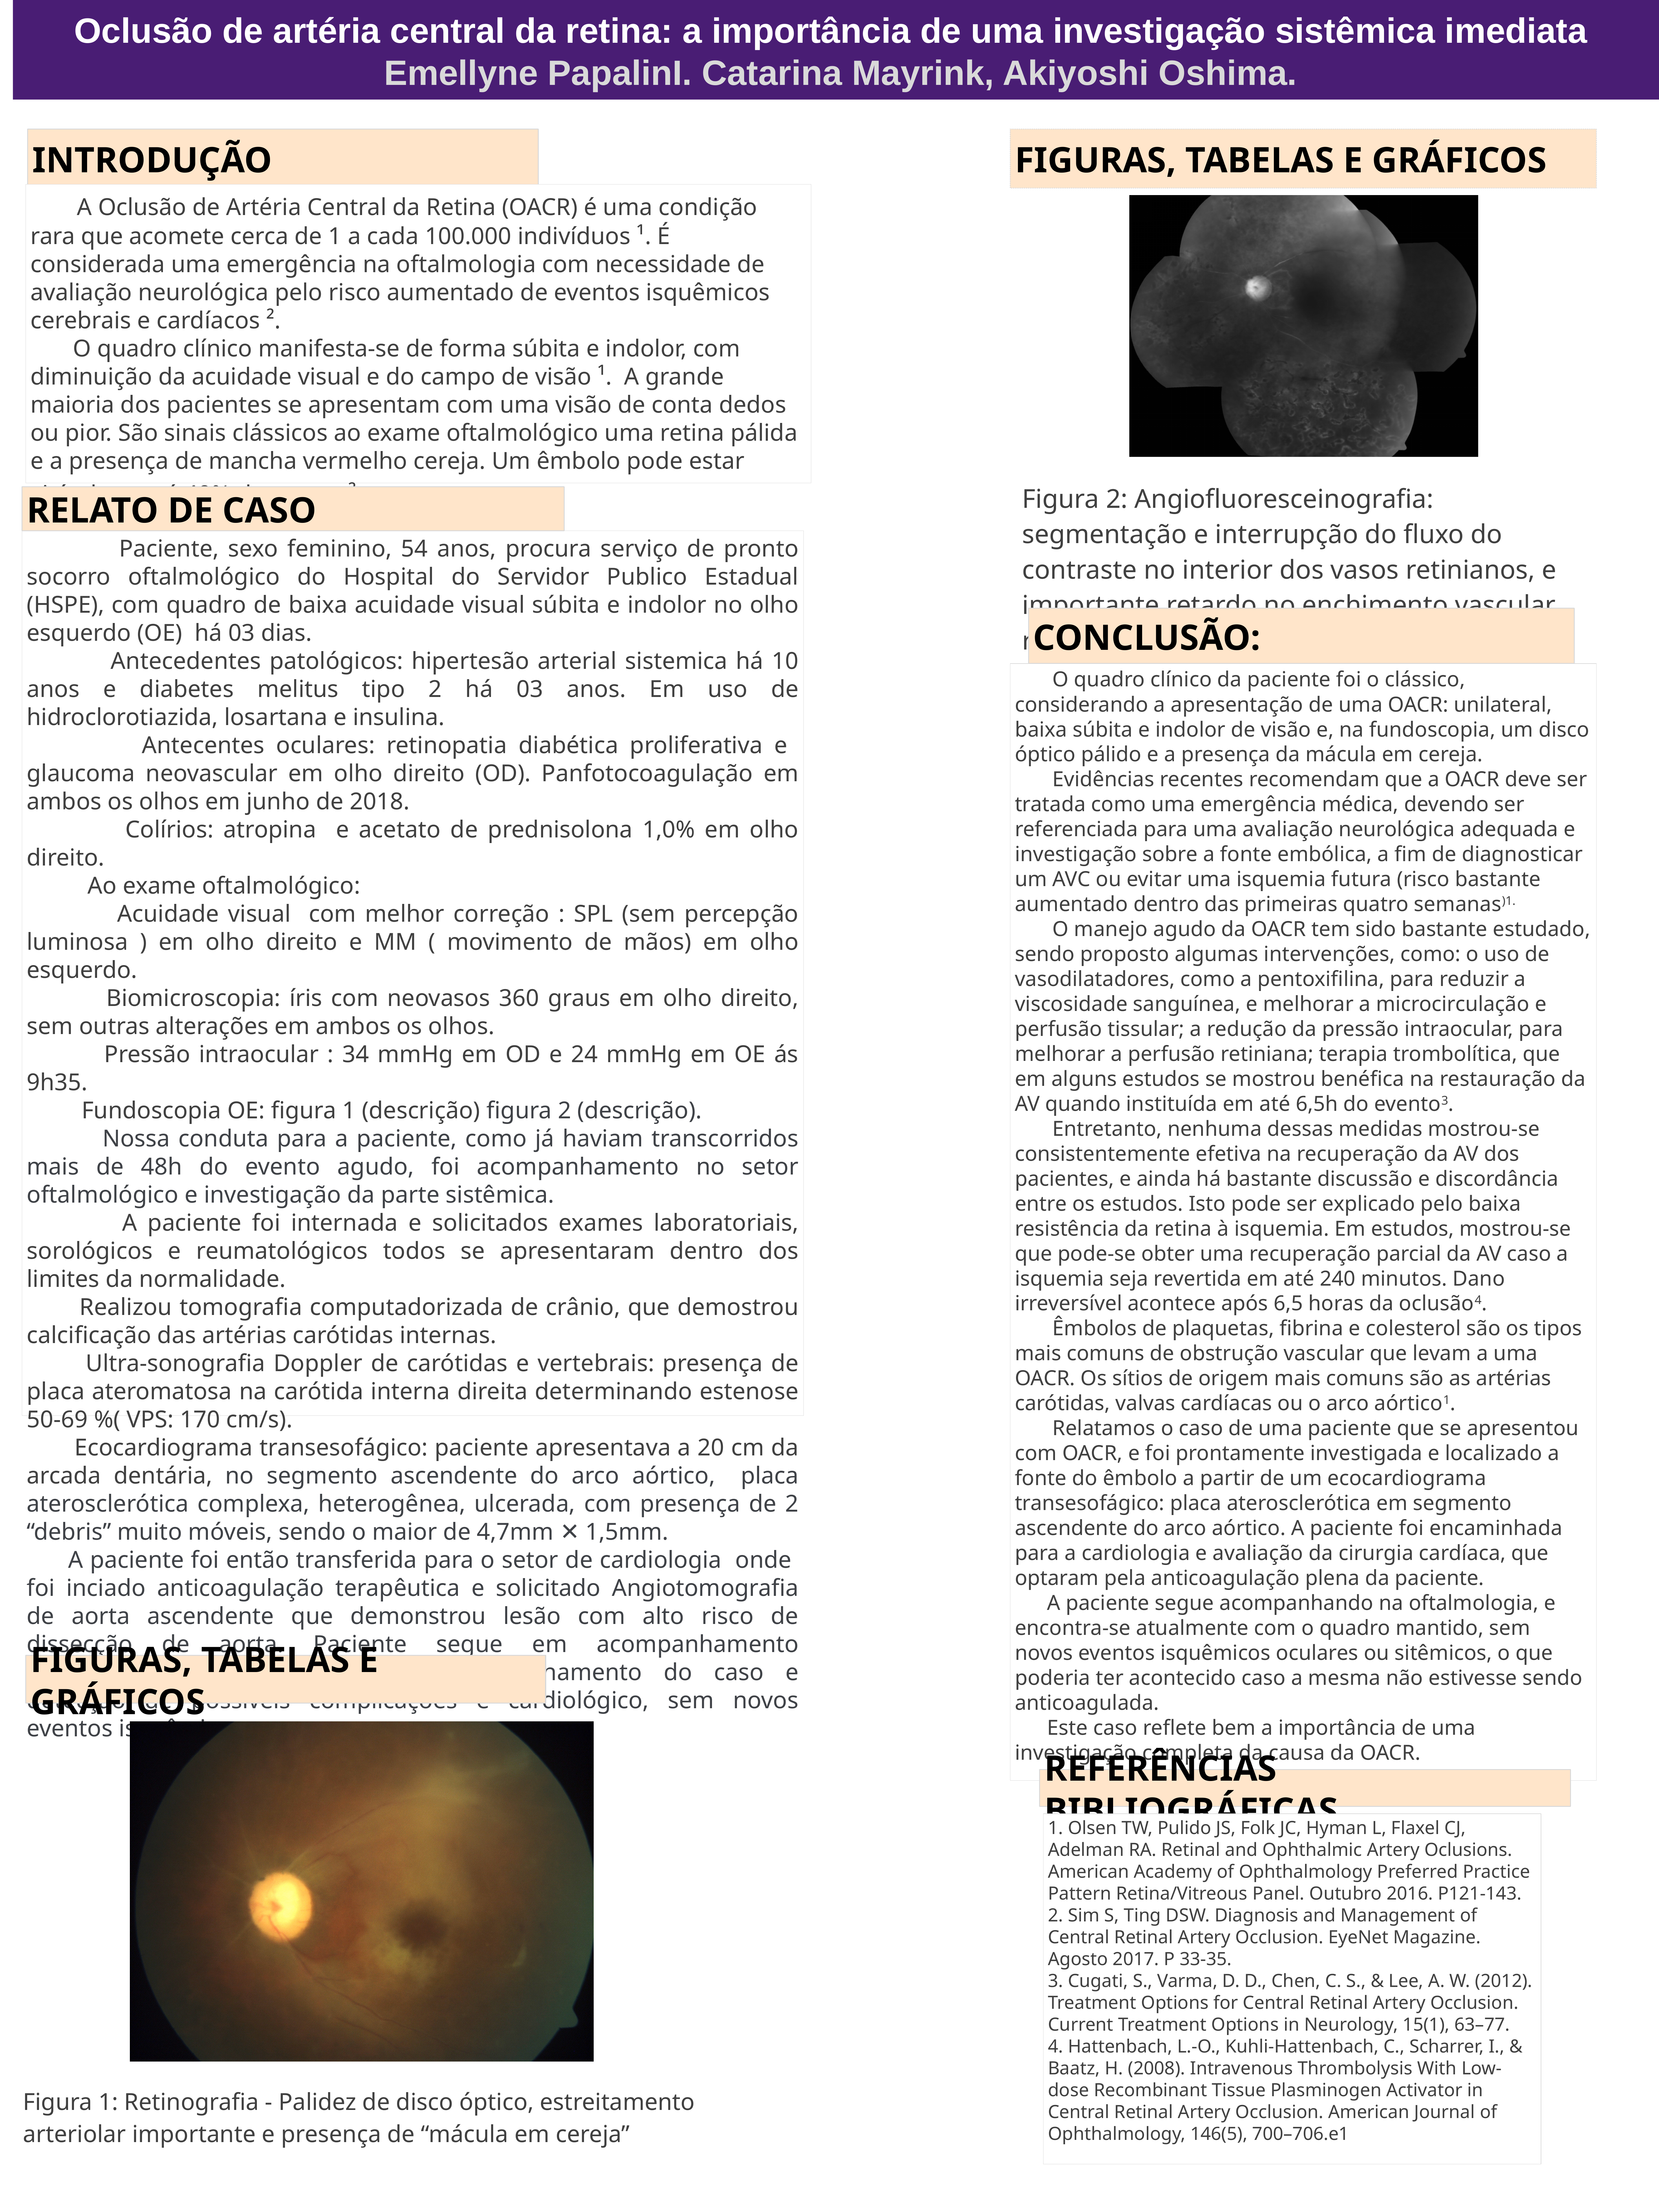

Oclusão de artéria central da retina: a importância de uma investigação sistêmica imediata
 Emellyne PapalinI. Catarina Mayrink, Akiyoshi Oshima.
INTRODUÇÃO
FIGURAS, TABELAS E GRÁFICOS
 A Oclusão de Artéria Central da Retina (OACR) é uma condição rara que acomete cerca de 1 a cada 100.000 indivíduos ¹. É considerada uma emergência na oftalmologia com necessidade de avaliação neurológica pelo risco aumentado de eventos isquêmicos cerebrais e cardíacos ².
 O quadro clínico manifesta-se de forma súbita e indolor, com diminuição da acuidade visual e do campo de visão ¹. A grande maioria dos pacientes se apresentam com uma visão de conta dedos ou pior. São sinais clássicos ao exame oftalmológico uma retina pálida e a presença de mancha vermelho cereja. Um êmbolo pode estar visível em até 40% das vezes ².
Figura 2: Angiofluoresceinografia: segmentação e interrupção do fluxo do contraste no interior dos vasos retinianos, e importante retardo no enchimento vascular retiniano.
RELATO DE CASO
 Paciente, sexo feminino, 54 anos, procura serviço de pronto socorro oftalmológico do Hospital do Servidor Publico Estadual (HSPE), com quadro de baixa acuidade visual súbita e indolor no olho esquerdo (OE) há 03 dias.
 Antecedentes patológicos: hipertesão arterial sistemica há 10 anos e diabetes melitus tipo 2 há 03 anos. Em uso de hidroclorotiazida, losartana e insulina.
 Antecentes oculares: retinopatia diabética proliferativa e glaucoma neovascular em olho direito (OD). Panfotocoagulação em ambos os olhos em junho de 2018.
 Colírios: atropina e acetato de prednisolona 1,0% em olho direito.
 Ao exame oftalmológico:
 Acuidade visual com melhor correção : SPL (sem percepção luminosa ) em olho direito e MM ( movimento de mãos) em olho esquerdo.
 Biomicroscopia: íris com neovasos 360 graus em olho direito, sem outras alterações em ambos os olhos.
 Pressão intraocular : 34 mmHg em OD e 24 mmHg em OE ás 9h35.
 Fundoscopia OE: figura 1 (descrição) figura 2 (descrição).
 Nossa conduta para a paciente, como já haviam transcorridos mais de 48h do evento agudo, foi acompanhamento no setor oftalmológico e investigação da parte sistêmica.
 A paciente foi internada e solicitados exames laboratoriais, sorológicos e reumatológicos todos se apresentaram dentro dos limites da normalidade.
 Realizou tomografia computadorizada de crânio, que demostrou calcificação das artérias carótidas internas.
 Ultra-sonografia Doppler de carótidas e vertebrais: presença de placa ateromatosa na carótida interna direita determinando estenose 50-69 %( VPS: 170 cm/s).
 Ecocardiograma transesofágico: paciente apresentava a 20 cm da arcada dentária, no segmento ascendente do arco aórtico, placa aterosclerótica complexa, heterogênea, ulcerada, com presença de 2 “debris” muito móveis, sendo o maior de 4,7mm ✕ 1,5mm.
 A paciente foi então transferida para o setor de cardiologia onde foi inciado anticoagulação terapêutica e solicitado Angiotomografia de aorta ascendente que demonstrou lesão com alto risco de dissecção de aorta. Paciente segue em acompanhamento ambulatorial oftalmológico, para acompanhamento do caso e detecção de possíveis complicações e cardiológico, sem novos eventos isquêmicos.
CONCLUSÃO:
 O quadro clínico da paciente foi o clássico, considerando a apresentação de uma OACR: unilateral, baixa súbita e indolor de visão e, na fundoscopia, um disco óptico pálido e a presença da mácula em cereja.
 Evidências recentes recomendam que a OACR deve ser tratada como uma emergência médica, devendo ser referenciada para uma avaliação neurológica adequada e investigação sobre a fonte embólica, a fim de diagnosticar um AVC ou evitar uma isquemia futura (risco bastante aumentado dentro das primeiras quatro semanas)1.
 O manejo agudo da OACR tem sido bastante estudado, sendo proposto algumas intervenções, como: o uso de vasodilatadores, como a pentoxifilina, para reduzir a viscosidade sanguínea, e melhorar a microcirculação e perfusão tissular; a redução da pressão intraocular, para melhorar a perfusão retiniana; terapia trombolítica, que em alguns estudos se mostrou benéfica na restauração da AV quando instituída em até 6,5h do evento3.
 Entretanto, nenhuma dessas medidas mostrou-se consistentemente efetiva na recuperação da AV dos pacientes, e ainda há bastante discussão e discordância entre os estudos. Isto pode ser explicado pelo baixa resistência da retina à isquemia. Em estudos, mostrou-se que pode-se obter uma recuperação parcial da AV caso a isquemia seja revertida em até 240 minutos. Dano irreversível acontece após 6,5 horas da oclusão4.
 Êmbolos de plaquetas, fibrina e colesterol são os tipos mais comuns de obstrução vascular que levam a uma OACR. Os sítios de origem mais comuns são as artérias carótidas, valvas cardíacas ou o arco aórtico1.
 Relatamos o caso de uma paciente que se apresentou com OACR, e foi prontamente investigada e localizado a fonte do êmbolo a partir de um ecocardiograma transesofágico: placa aterosclerótica em segmento ascendente do arco aórtico. A paciente foi encaminhada para a cardiologia e avaliação da cirurgia cardíaca, que optaram pela anticoagulação plena da paciente.
 A paciente segue acompanhando na oftalmologia, e encontra-se atualmente com o quadro mantido, sem novos eventos isquêmicos oculares ou sitêmicos, o que poderia ter acontecido caso a mesma não estivesse sendo anticoagulada.
 Este caso reflete bem a importância de uma investigação completa da causa da OACR.
FIGURAS, TABELAS E GRÁFICOS
REFERÊNCIAS BIBLIOGRÁFICAS
1. Olsen TW, Pulido JS, Folk JC, Hyman L, Flaxel CJ, Adelman RA. Retinal and Ophthalmic Artery Oclusions. American Academy of Ophthalmology Preferred Practice Pattern Retina/Vitreous Panel. Outubro 2016. P121-143.
2. Sim S, Ting DSW. Diagnosis and Management of Central Retinal Artery Occlusion. EyeNet Magazine. Agosto 2017. P 33-35.
3. Cugati, S., Varma, D. D., Chen, C. S., & Lee, A. W. (2012). Treatment Options for Central Retinal Artery Occlusion. Current Treatment Options in Neurology, 15(1), 63–77.
4. Hattenbach, L.-O., Kuhli-Hattenbach, C., Scharrer, I., & Baatz, H. (2008). Intravenous Thrombolysis With Low-dose Recombinant Tissue Plasminogen Activator in Central Retinal Artery Occlusion. American Journal of Ophthalmology, 146(5), 700–706.e1
Figura 1: Retinografia - Palidez de disco óptico, estreitamento arteriolar importante e presença de “mácula em cereja”